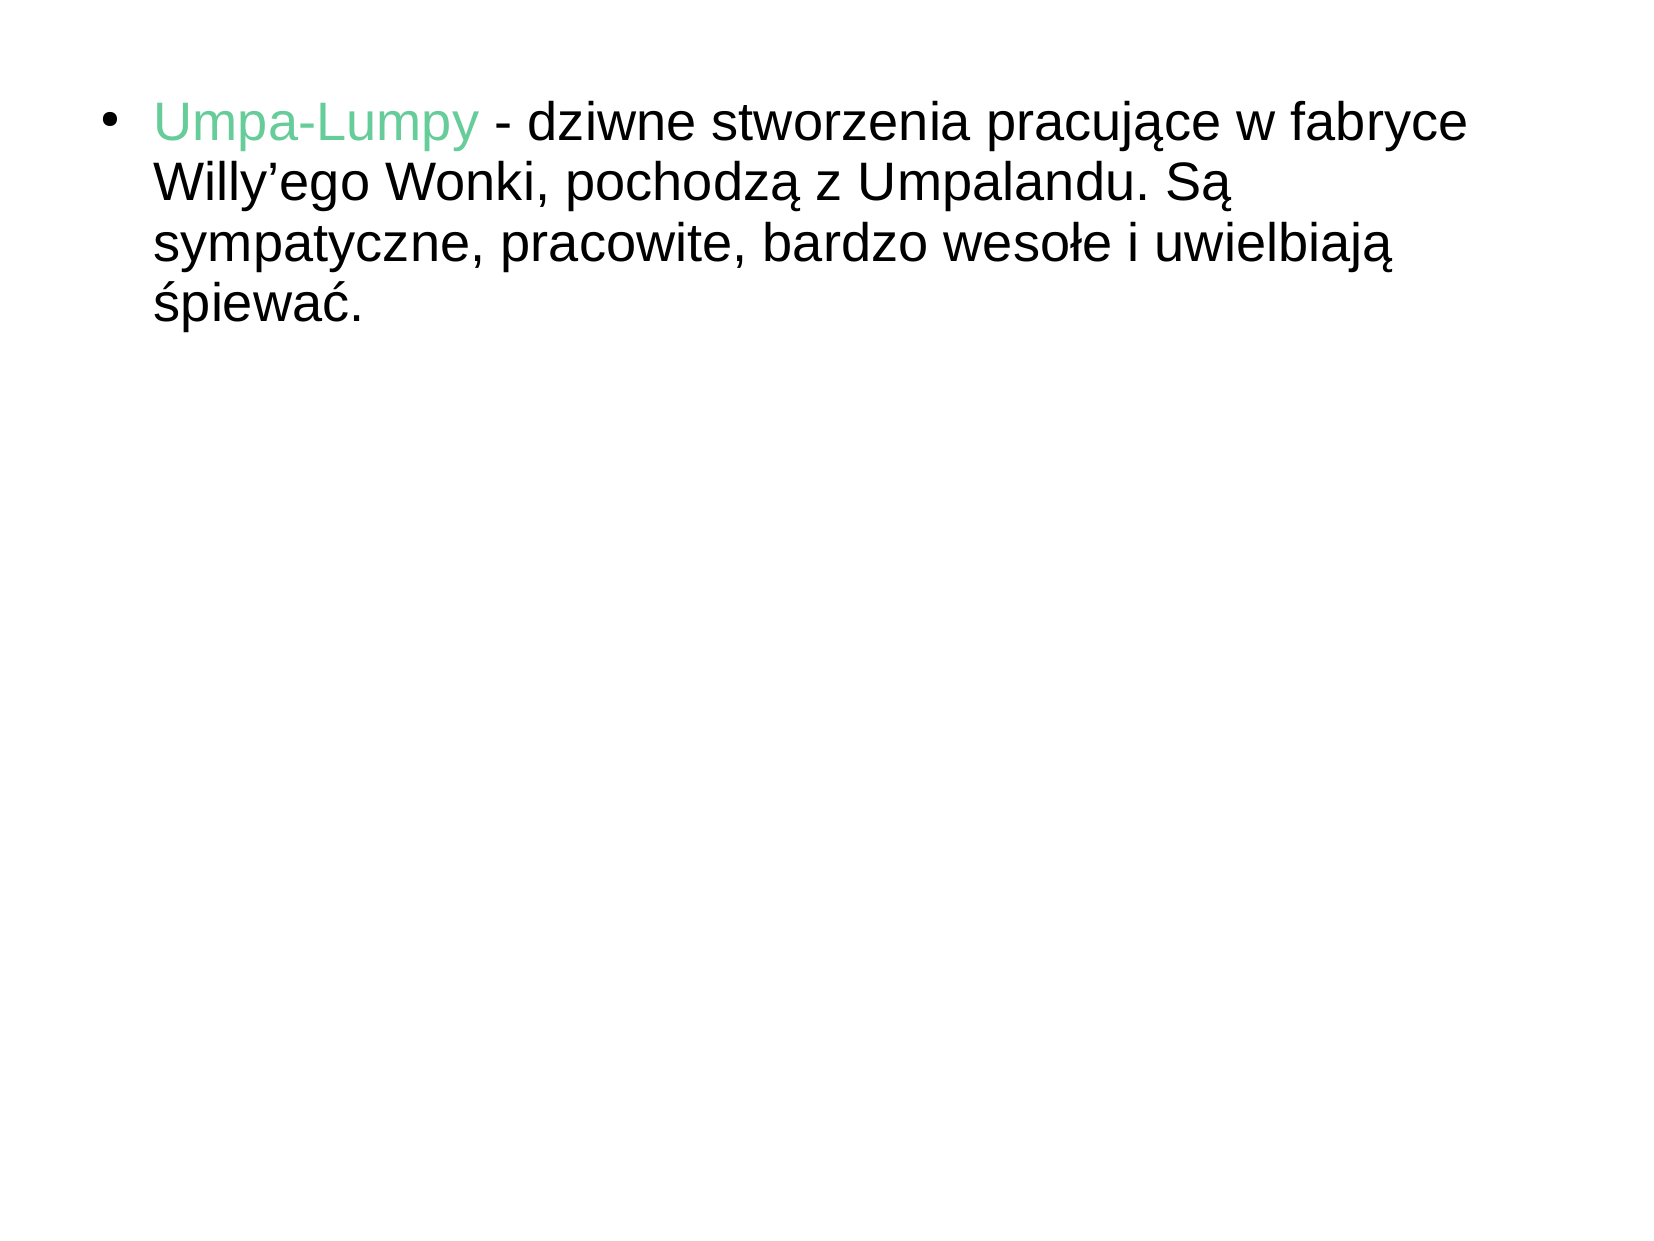

# Umpa-Lumpy - dziwne stworzenia pracujące w fabryce Willy’ego Wonki, pochodzą z Umpalandu. Są sympatyczne, pracowite, bardzo wesołe i uwielbiają śpiewać.